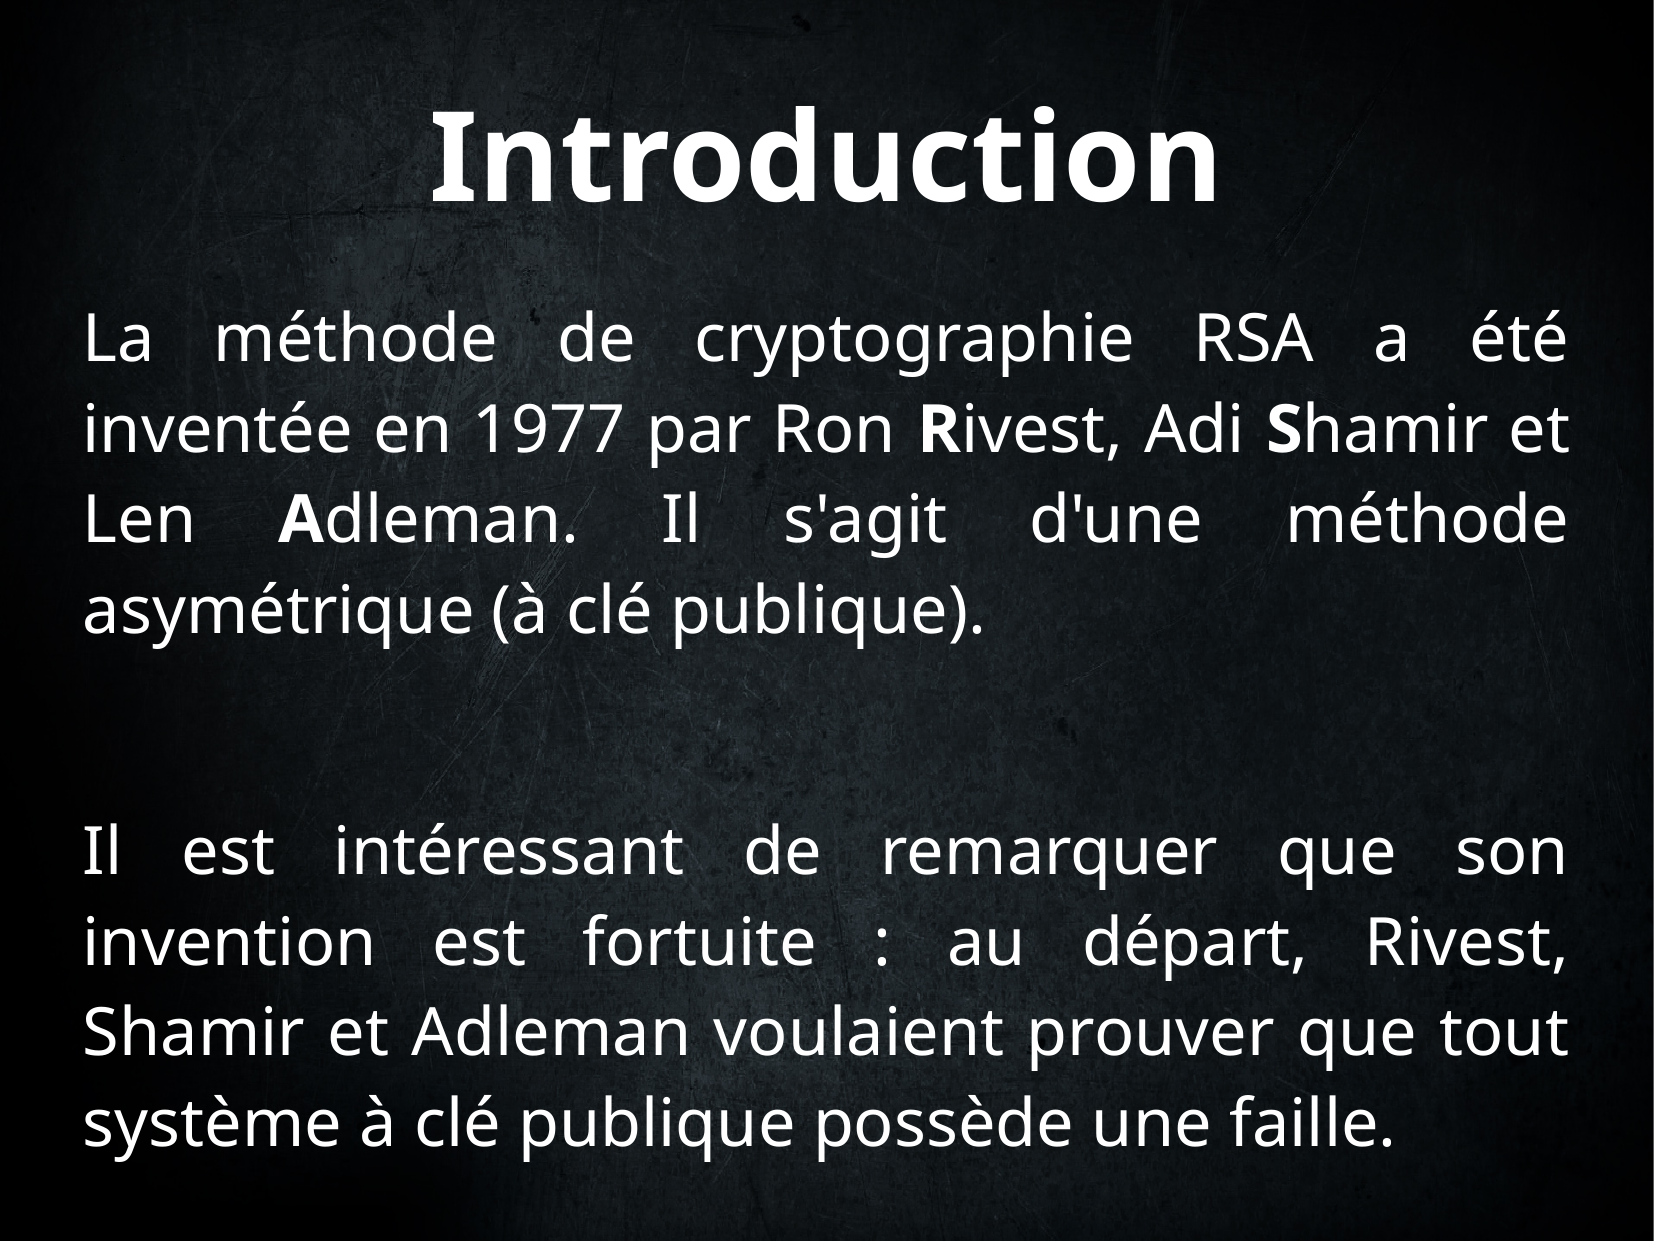

# Introduction
La méthode de cryptographie RSA a été inventée en 1977 par Ron Rivest, Adi Shamir et Len Adleman. Il s'agit d'une méthode asymétrique (à clé publique).
Il est intéressant de remarquer que son invention est fortuite : au départ, Rivest, Shamir et Adleman voulaient prouver que tout système à clé publique possède une faille.